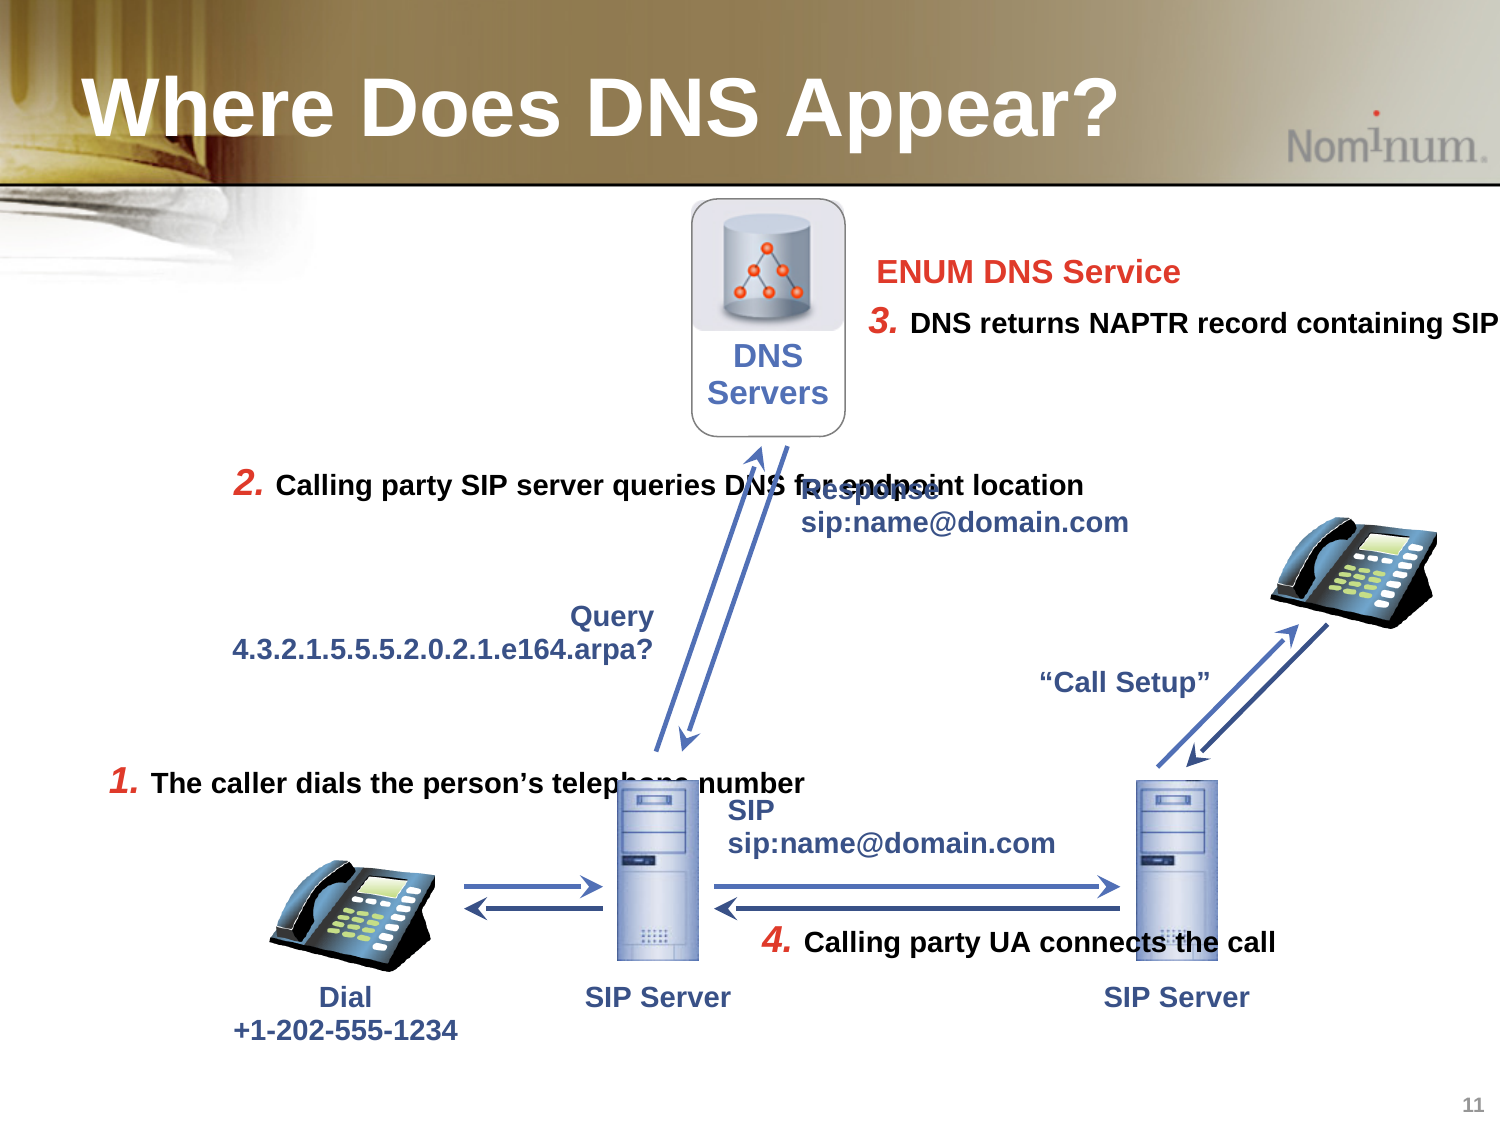

# Where Does DNS Appear?
DNS
Servers
ENUM DNS Service
3. DNS returns NAPTR record containing SIP URL to Calling Party UA
2. Calling party SIP server queries DNS for endpoint location
Response
sip:name@domain.com
Query
4.3.2.1.5.5.5.2.0.2.1.e164.arpa?
“Call Setup”
1. The caller dials the person’s telephone number
SIP
sip:name@domain.com
4. Calling party UA connects the call
Dial
+1-202-555-1234
SIP Server
SIP Server